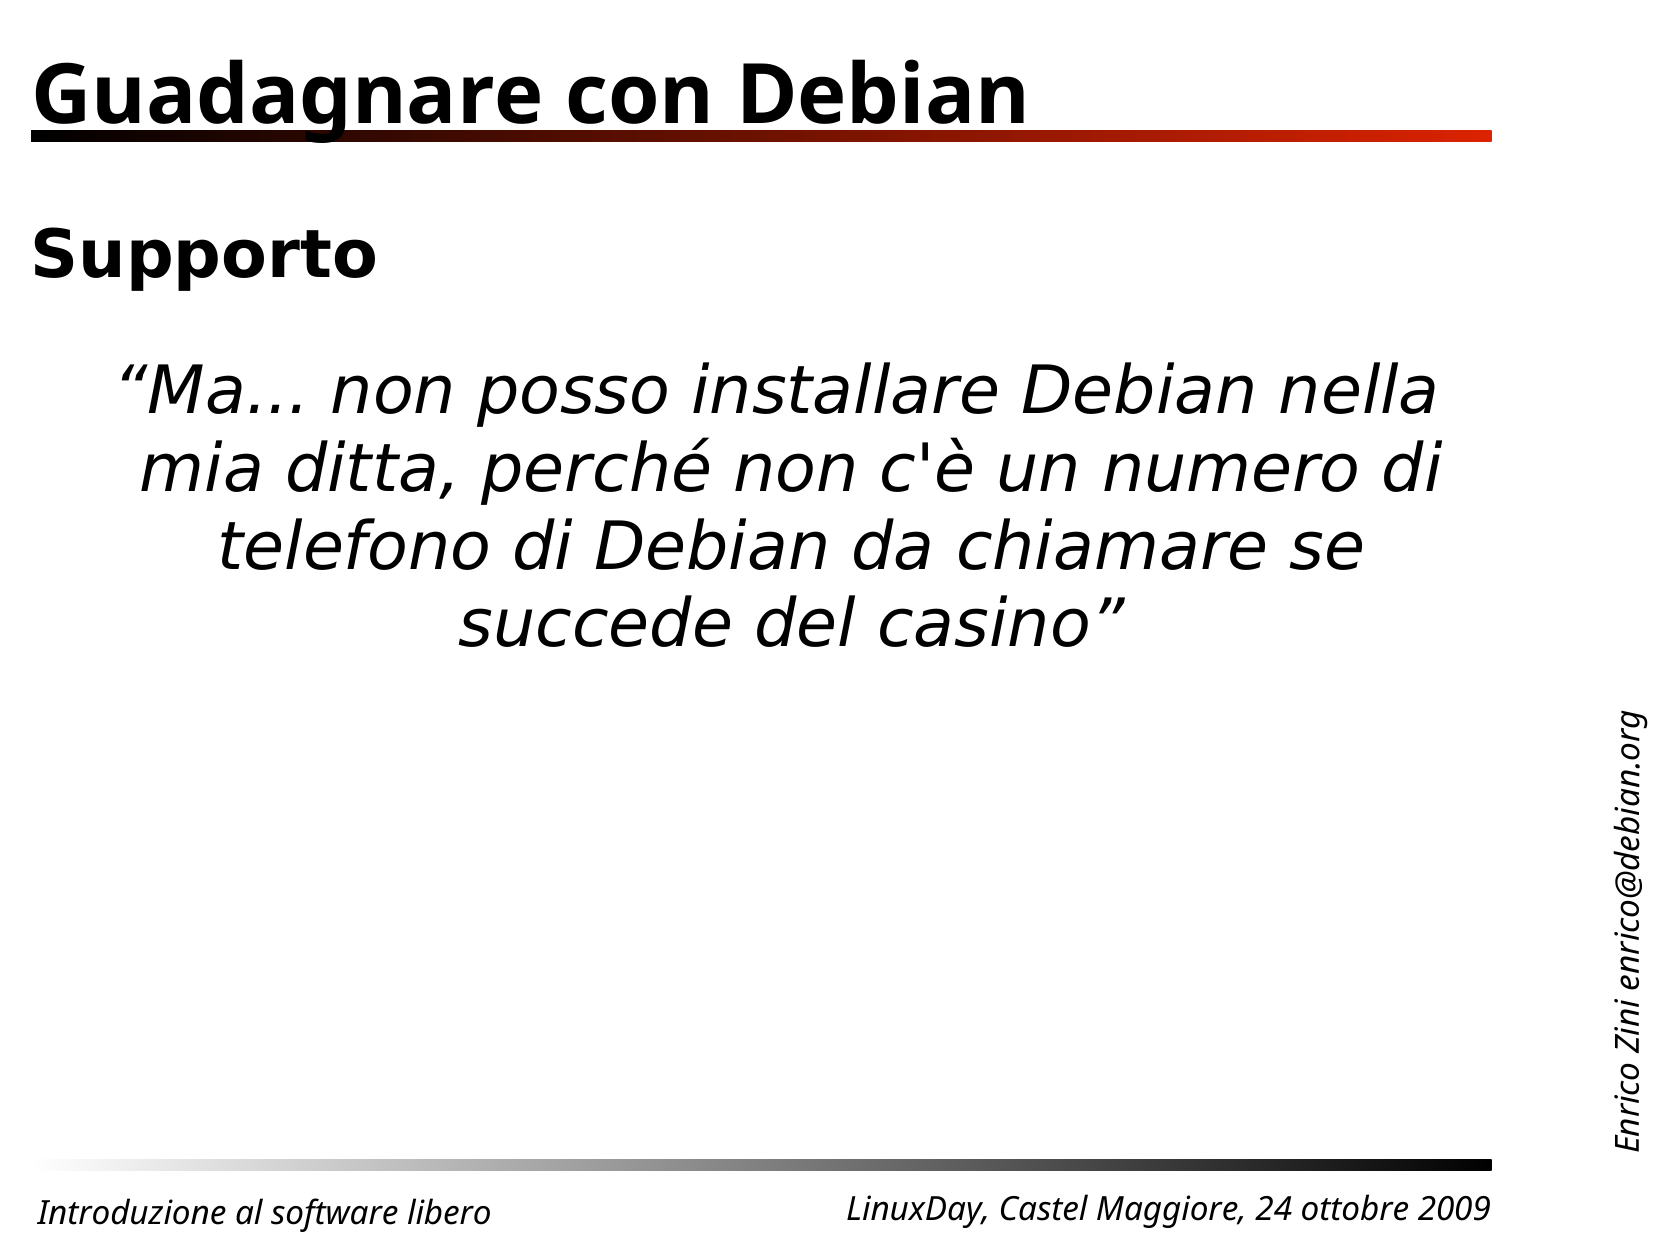

Guadagnare con Debian
Supporto
“Ma... non posso installare Debian nella mia ditta, perché non c'è un numero di telefono di Debian da chiamare se succede del casino”